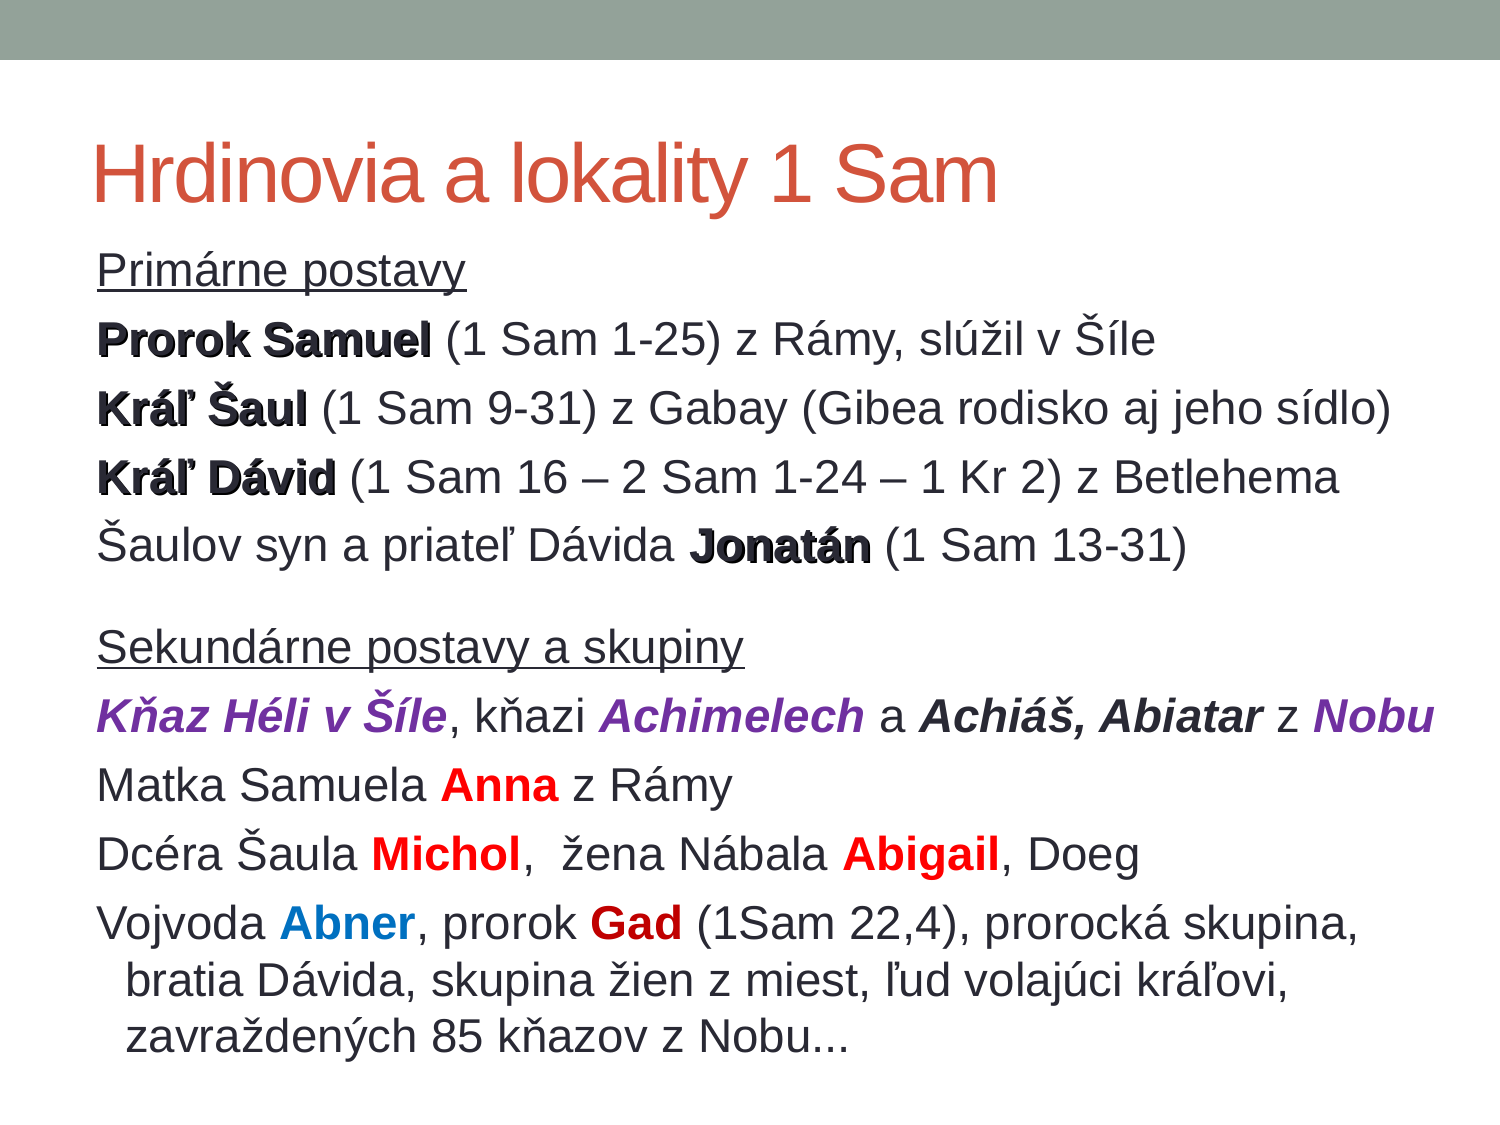

# Hrdinovia a lokality 1 Sam
Primárne postavy
Prorok Samuel (1 Sam 1-25) z Rámy, slúžil v Šíle
Kráľ Šaul (1 Sam 9-31) z Gabay (Gibea rodisko aj jeho sídlo)
Kráľ Dávid (1 Sam 16 – 2 Sam 1-24 – 1 Kr 2) z Betlehema
Šaulov syn a priateľ Dávida Jonatán (1 Sam 13-31)
Sekundárne postavy a skupiny
Kňaz Héli v Šíle, kňazi Achimelech a Achiáš, Abiatar z Nobu
Matka Samuela Anna z Rámy
Dcéra Šaula Michol, žena Nábala Abigail, Doeg
Vojvoda Abner, prorok Gad (1Sam 22,4), prorocká skupina, bratia Dávida, skupina žien z miest, ľud volajúci kráľovi, zavraždených 85 kňazov z Nobu...